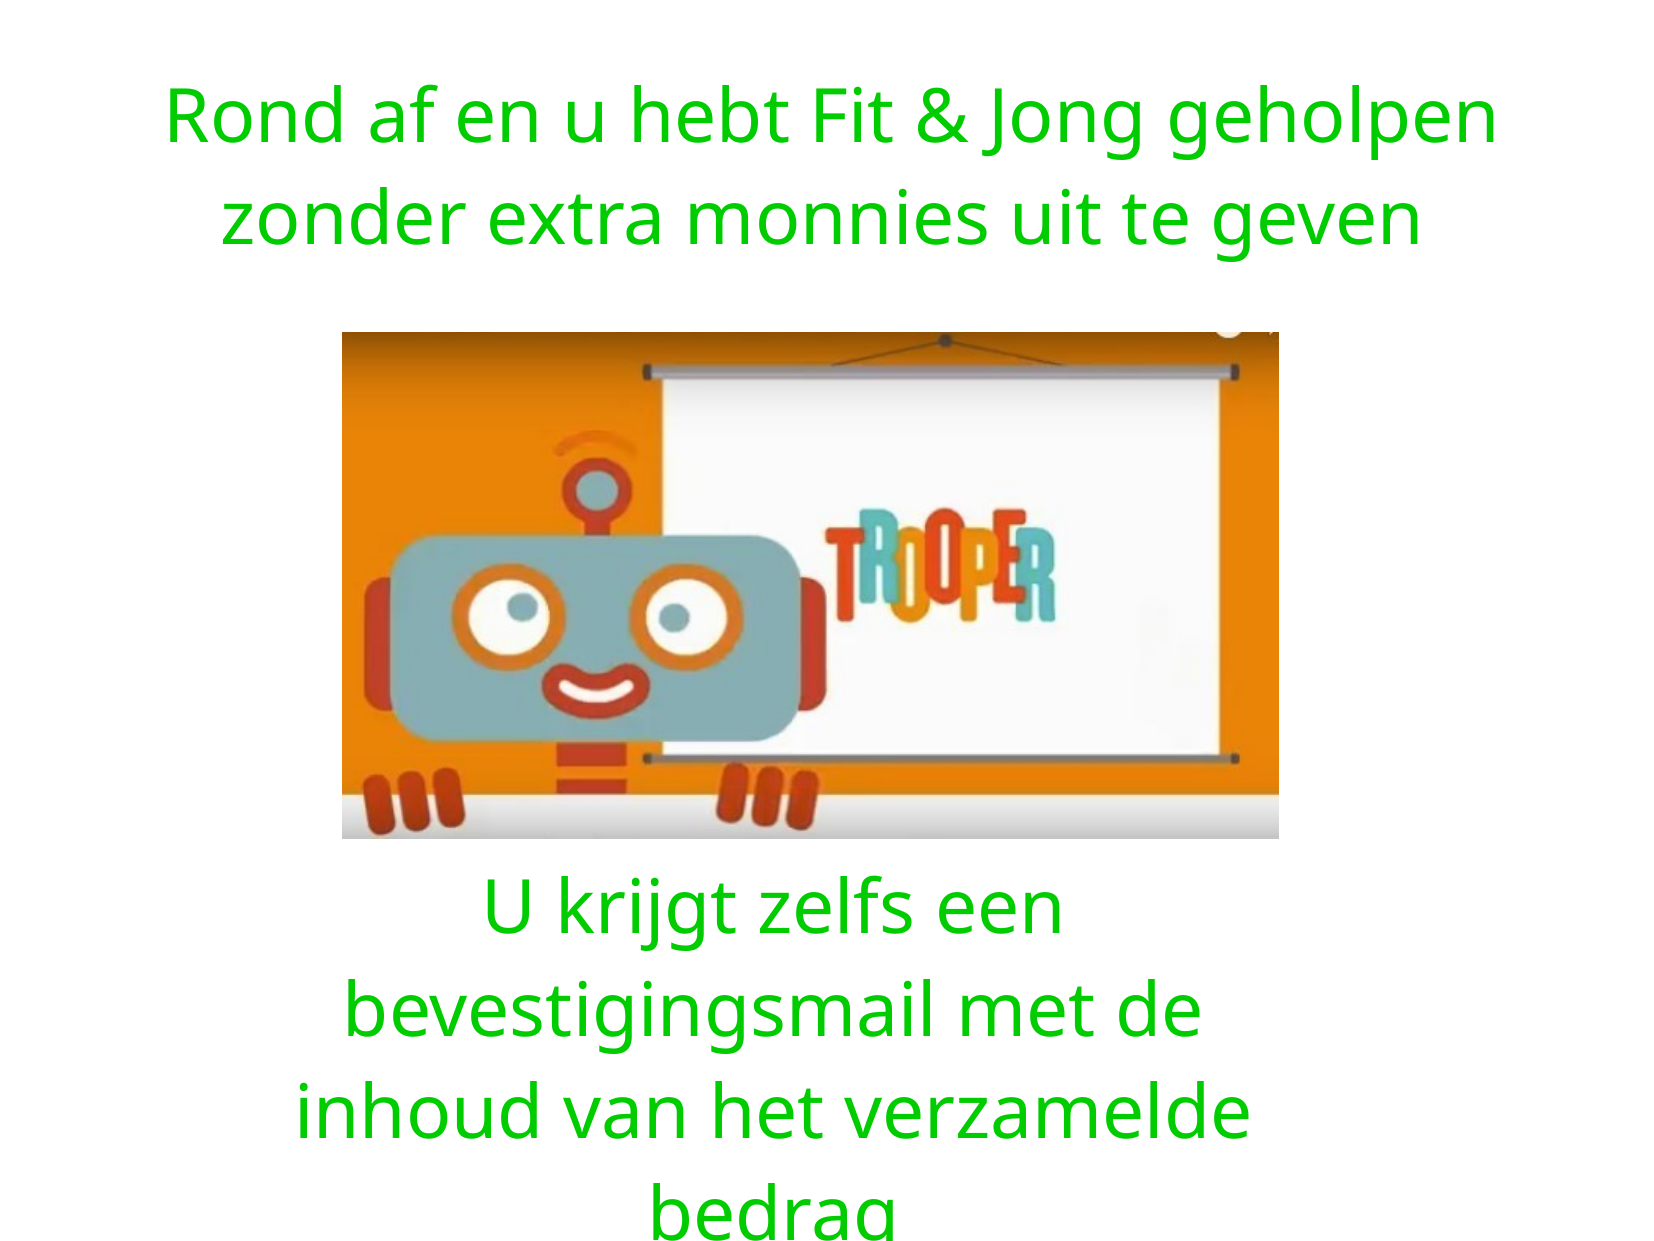

#
Rond af en u hebt Fit & Jong geholpen zonder extra monnies uit te geven
U krijgt zelfs een bevestigingsmail met de inhoud van het verzamelde bedrag